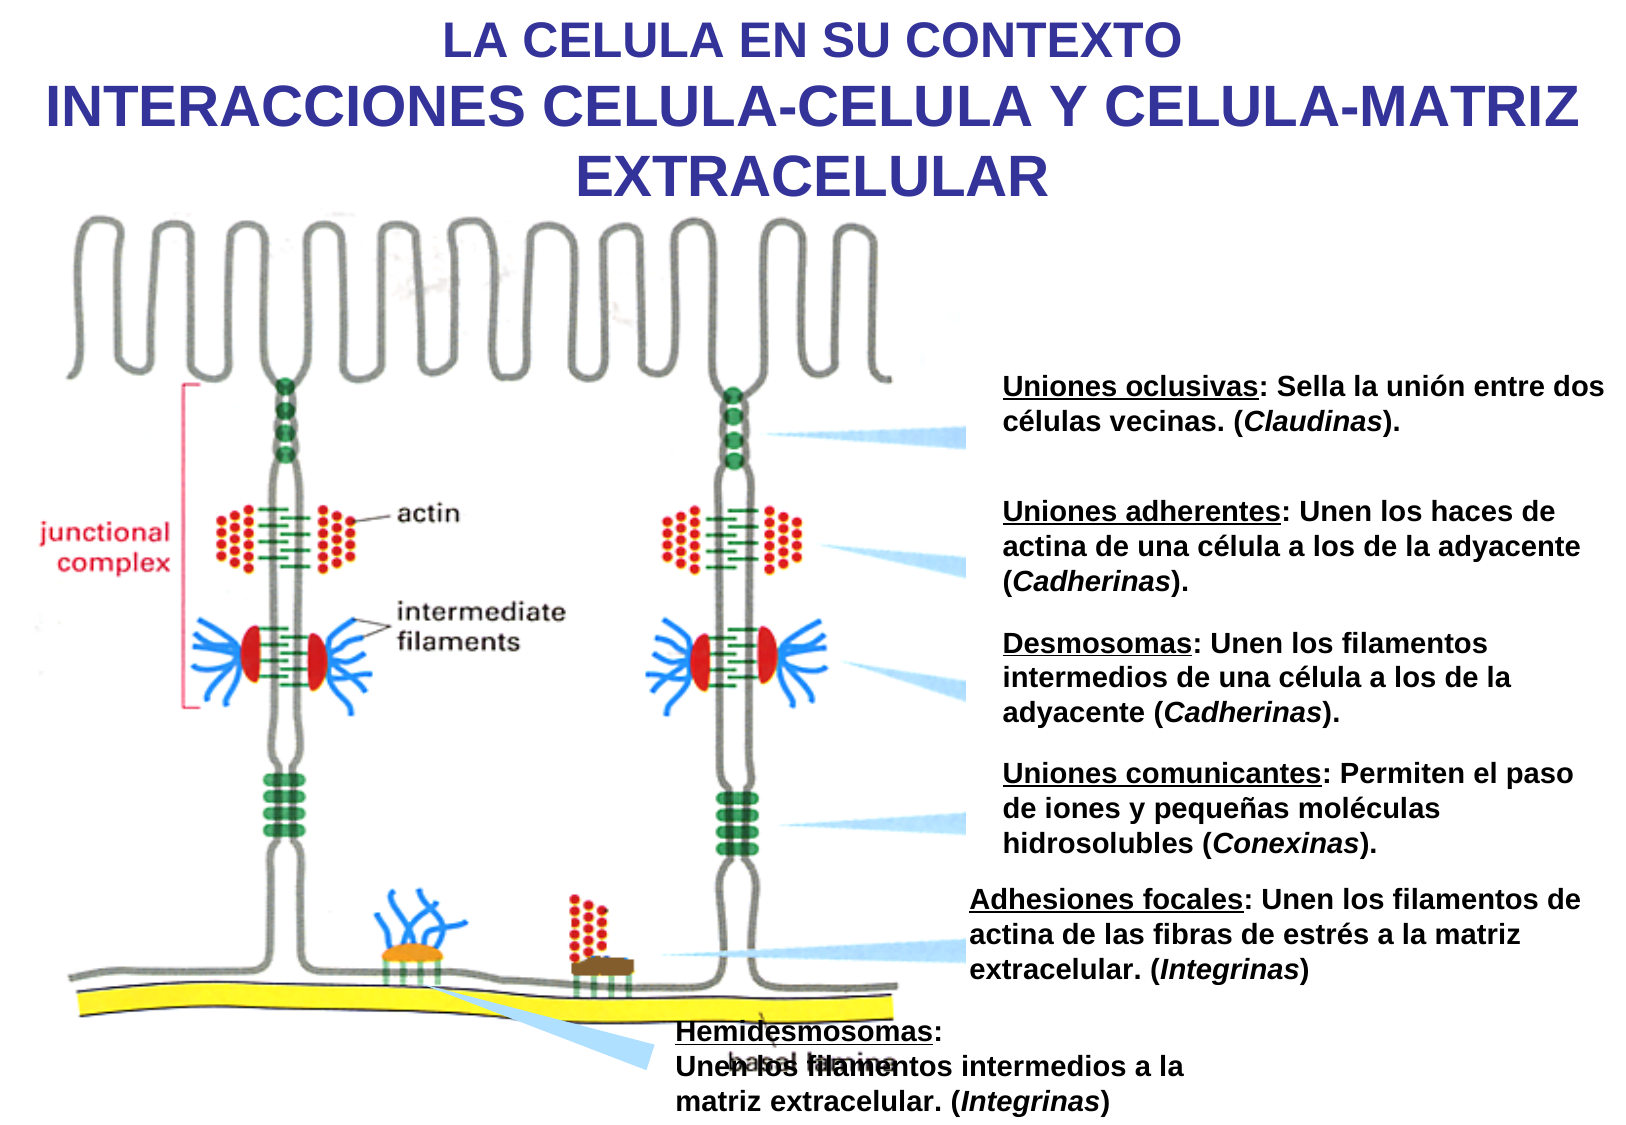

LA CELULA EN SU CONTEXTO
INTERACCIONES CELULA-CELULA Y CELULA-MATRIZ EXTRACELULAR
Uniones oclusivas: Sella la unión entre dos células vecinas. (Claudinas).
Uniones adherentes: Unen los haces de actina de una célula a los de la adyacente (Cadherinas).
Desmosomas: Unen los filamentos intermedios de una célula a los de la adyacente (Cadherinas).
Uniones comunicantes: Permiten el paso de iones y pequeñas moléculas hidrosolubles (Conexinas).
Adhesiones focales: Unen los filamentos de actina de las fibras de estrés a la matriz extracelular. (Integrinas)
Hemidesmosomas:
Unen los filamentos intermedios a la matriz extracelular. (Integrinas)